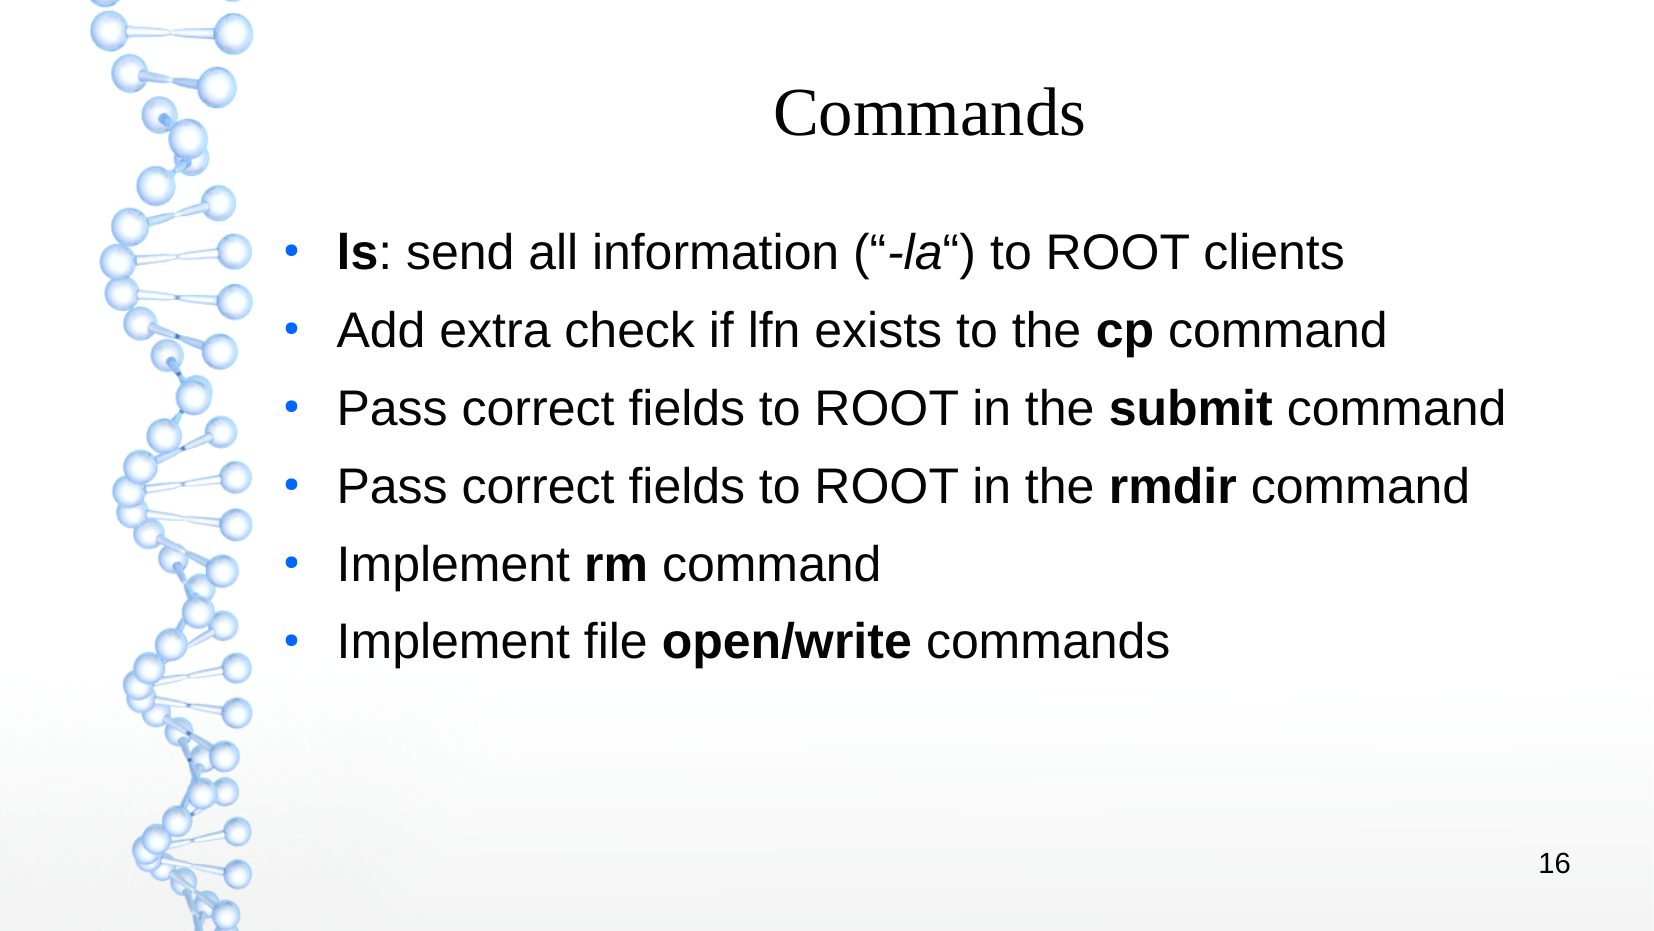

# Commands
ls: send all information (“-la“) to ROOT clients
Add extra check if lfn exists to the cp command
Pass correct fields to ROOT in the submit command
Pass correct fields to ROOT in the rmdir command
Implement rm command
Implement file open/write commands
16